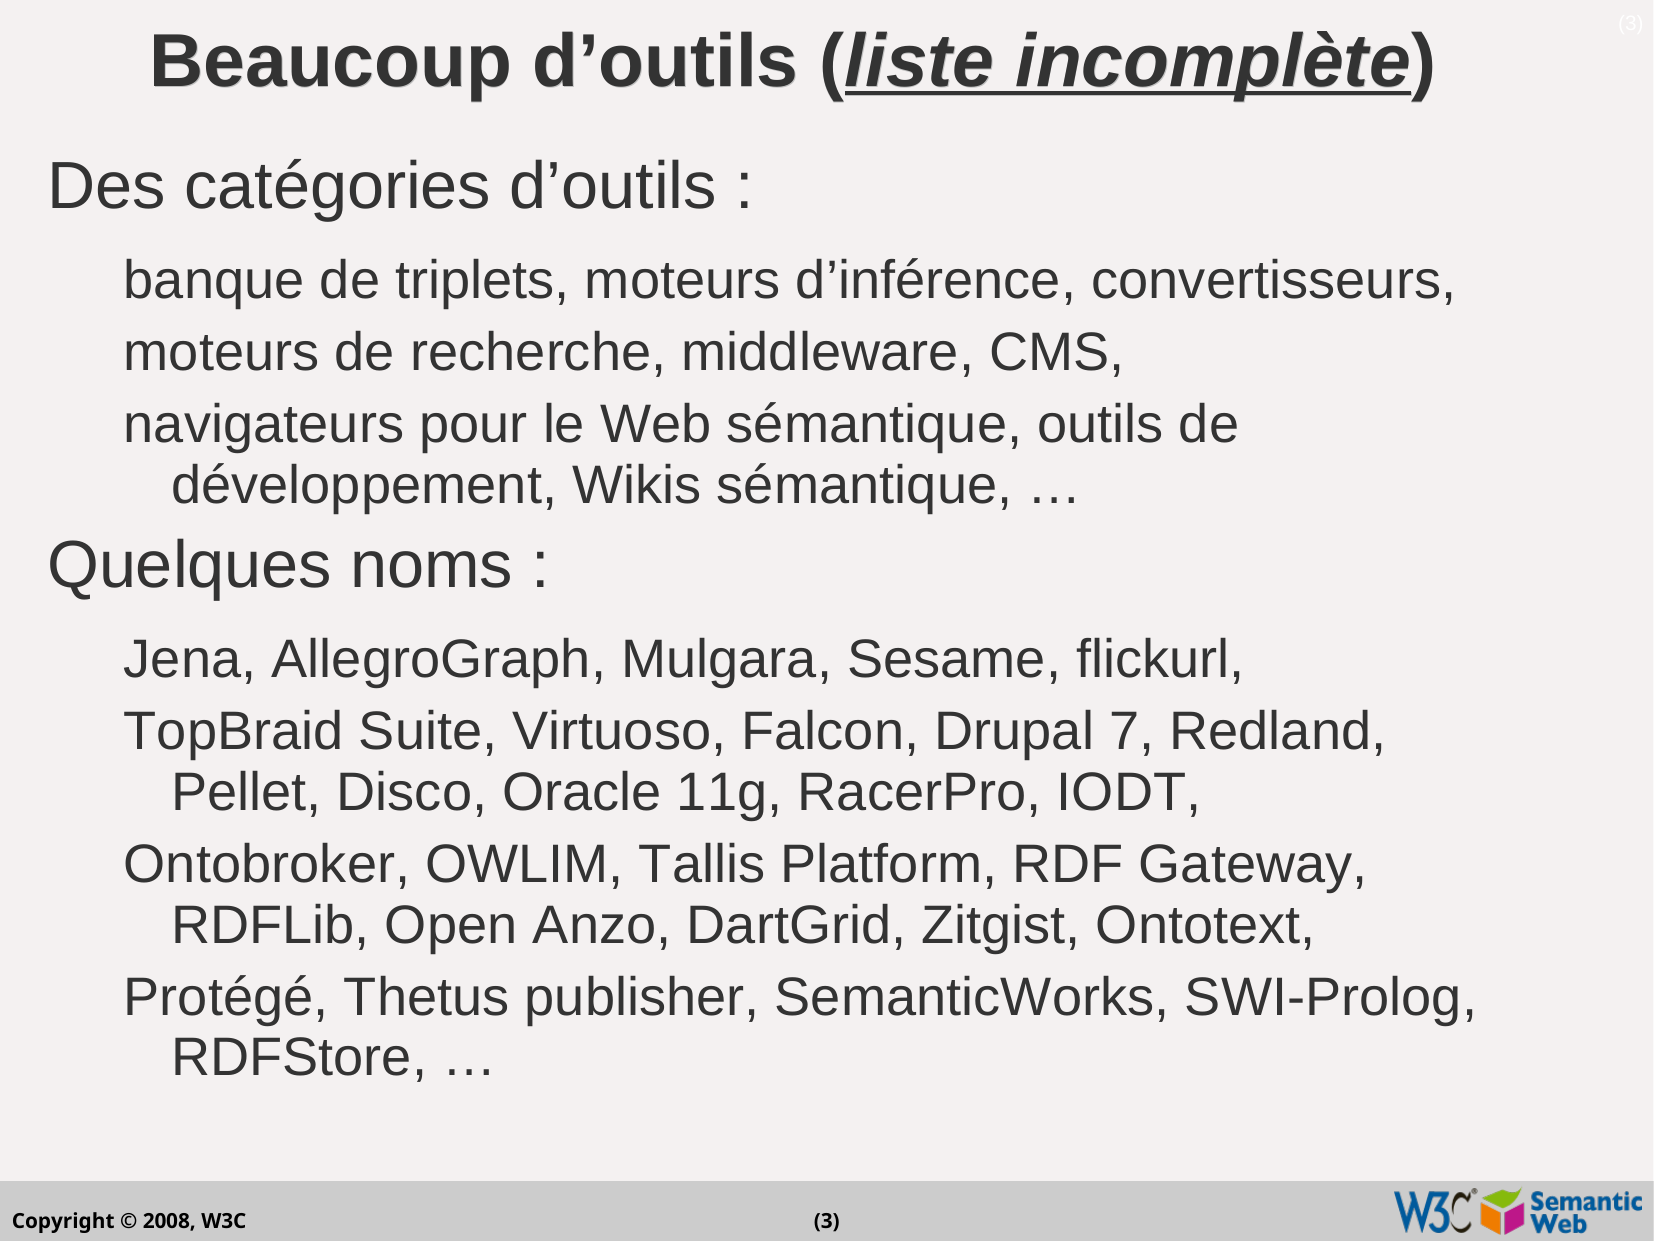

# Beaucoup d’outils (liste incomplète)
Des catégories d’outils :
banque de triplets, moteurs d’inférence, convertisseurs,
moteurs de recherche, middleware, CMS,
navigateurs pour le Web sémantique, outils de développement, Wikis sémantique, …
Quelques noms :
Jena, AllegroGraph, Mulgara, Sesame, flickurl,
TopBraid Suite, Virtuoso, Falcon, Drupal 7, Redland, Pellet, Disco, Oracle 11g, RacerPro, IODT,
Ontobroker, OWLIM, Tallis Platform, RDF Gateway, RDFLib, Open Anzo, DartGrid, Zitgist, Ontotext,
Protégé, Thetus publisher, SemanticWorks, SWI-Prolog, RDFStore, …